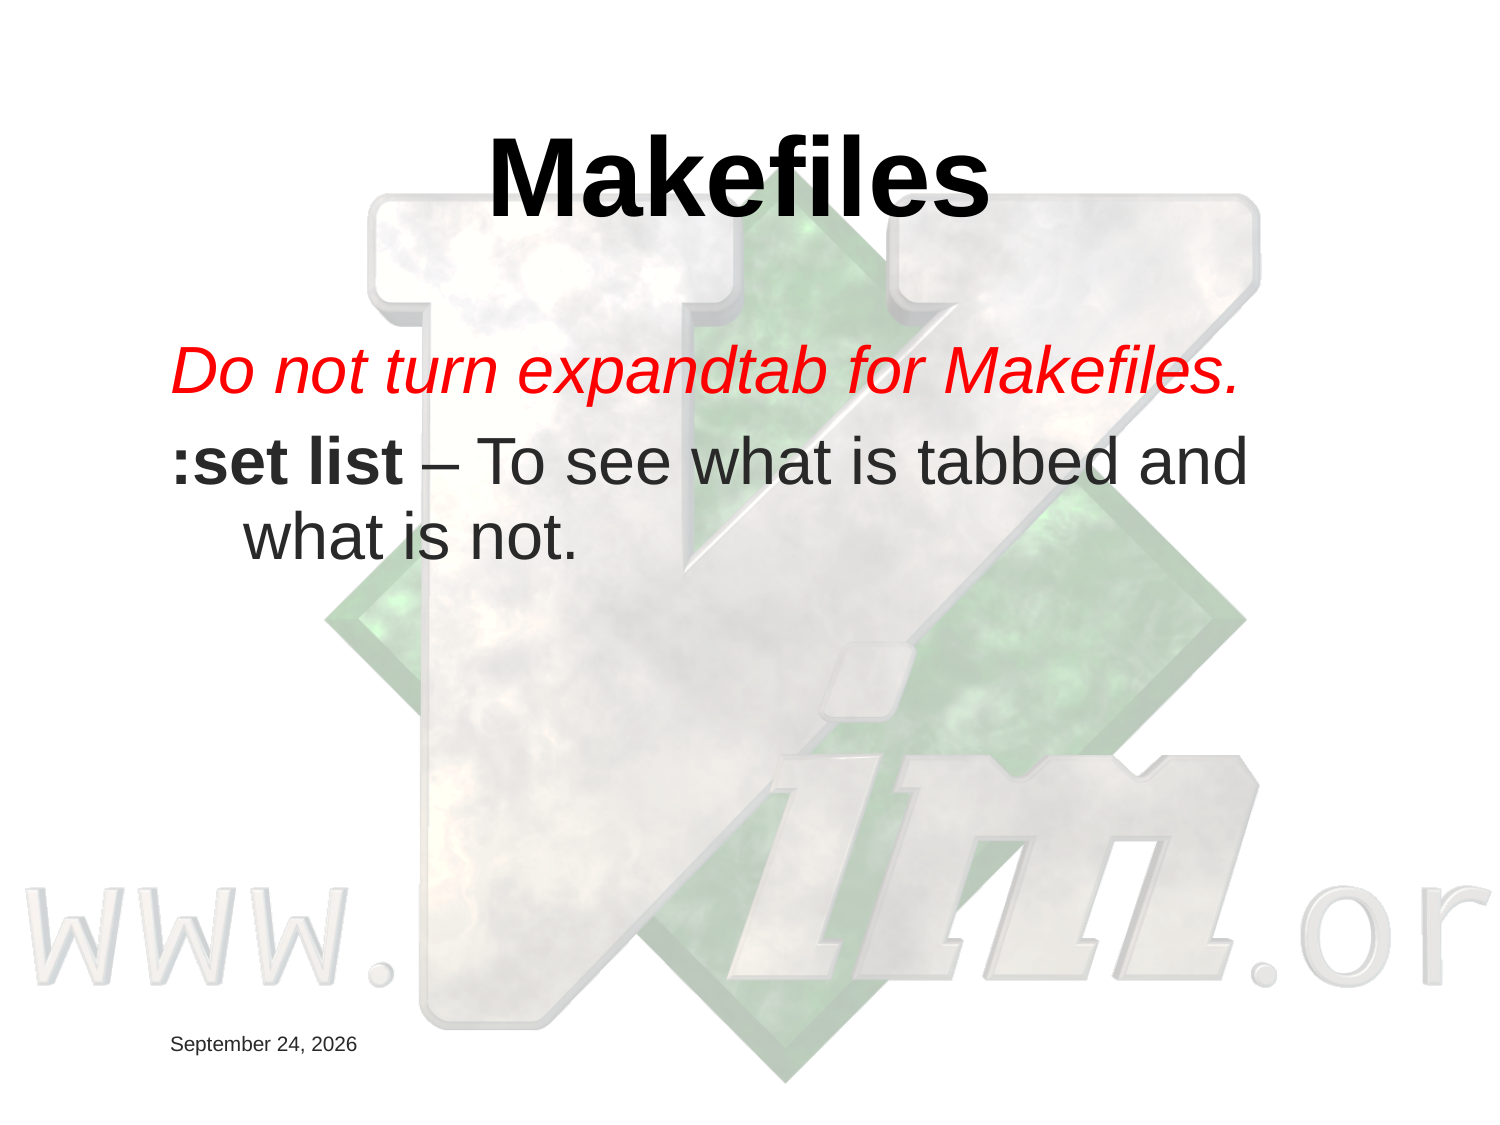

# Makefiles
Do not turn expandtab for Makefiles.
:set list – To see what is tabbed and what is not.